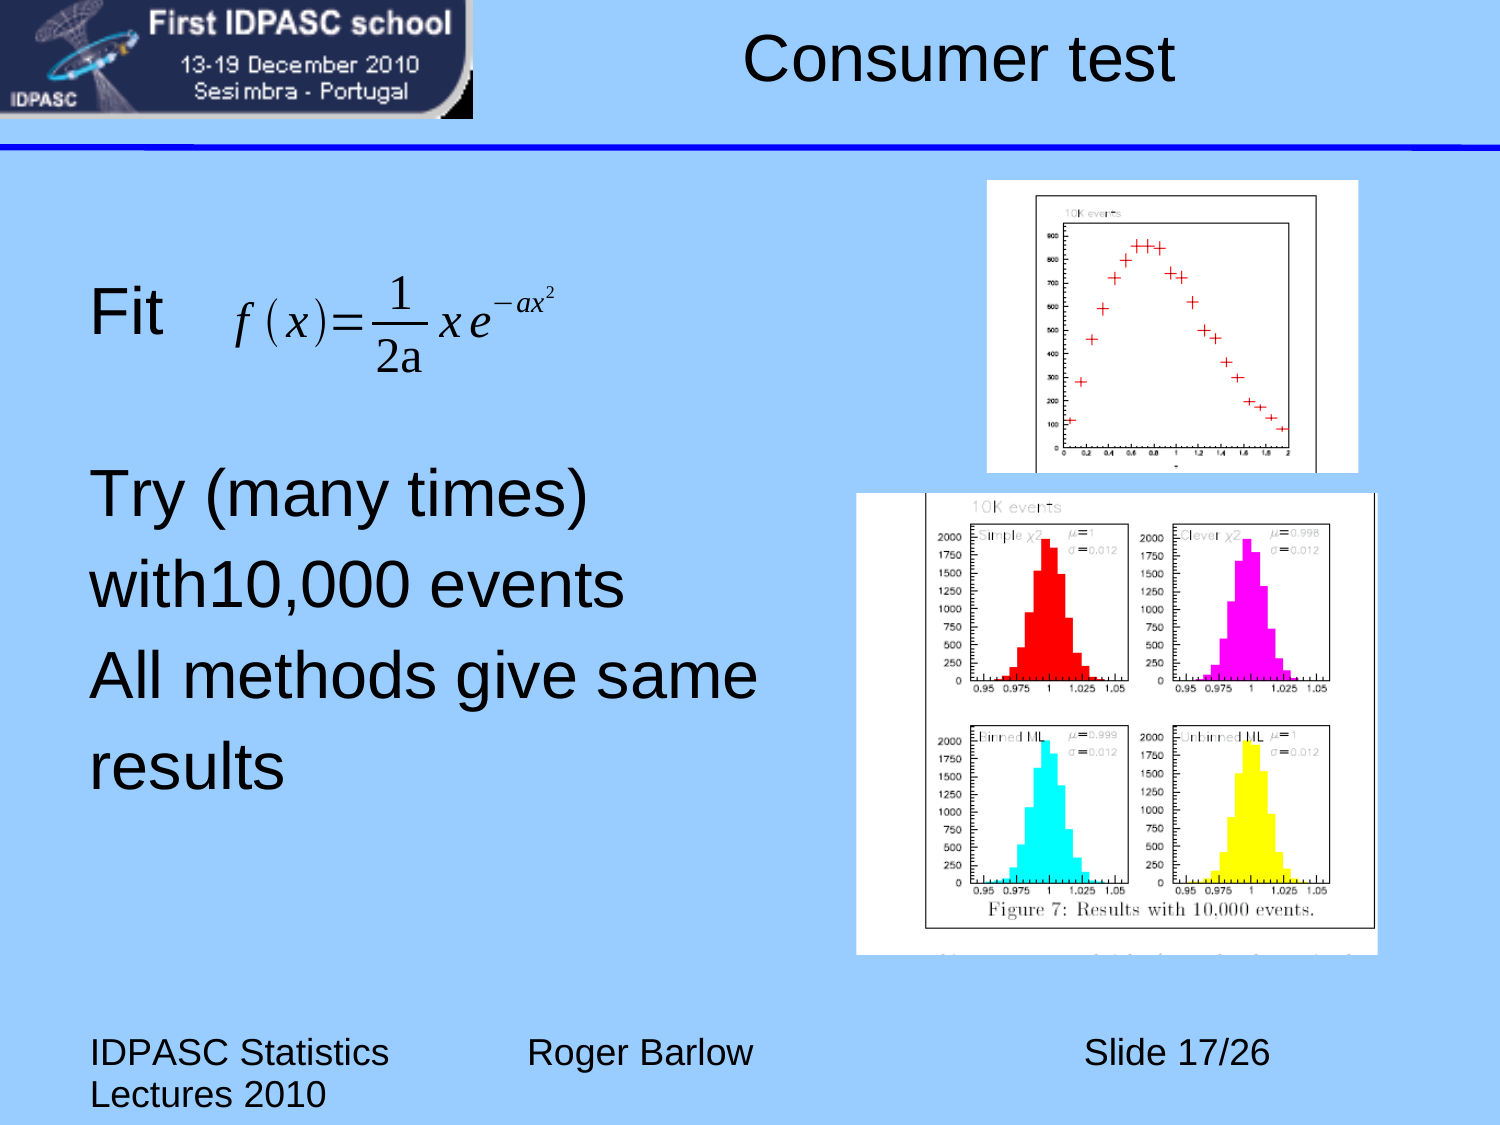

# Consumer test
Fit
Try (many times)
with10,000 events
All methods give same
results
17